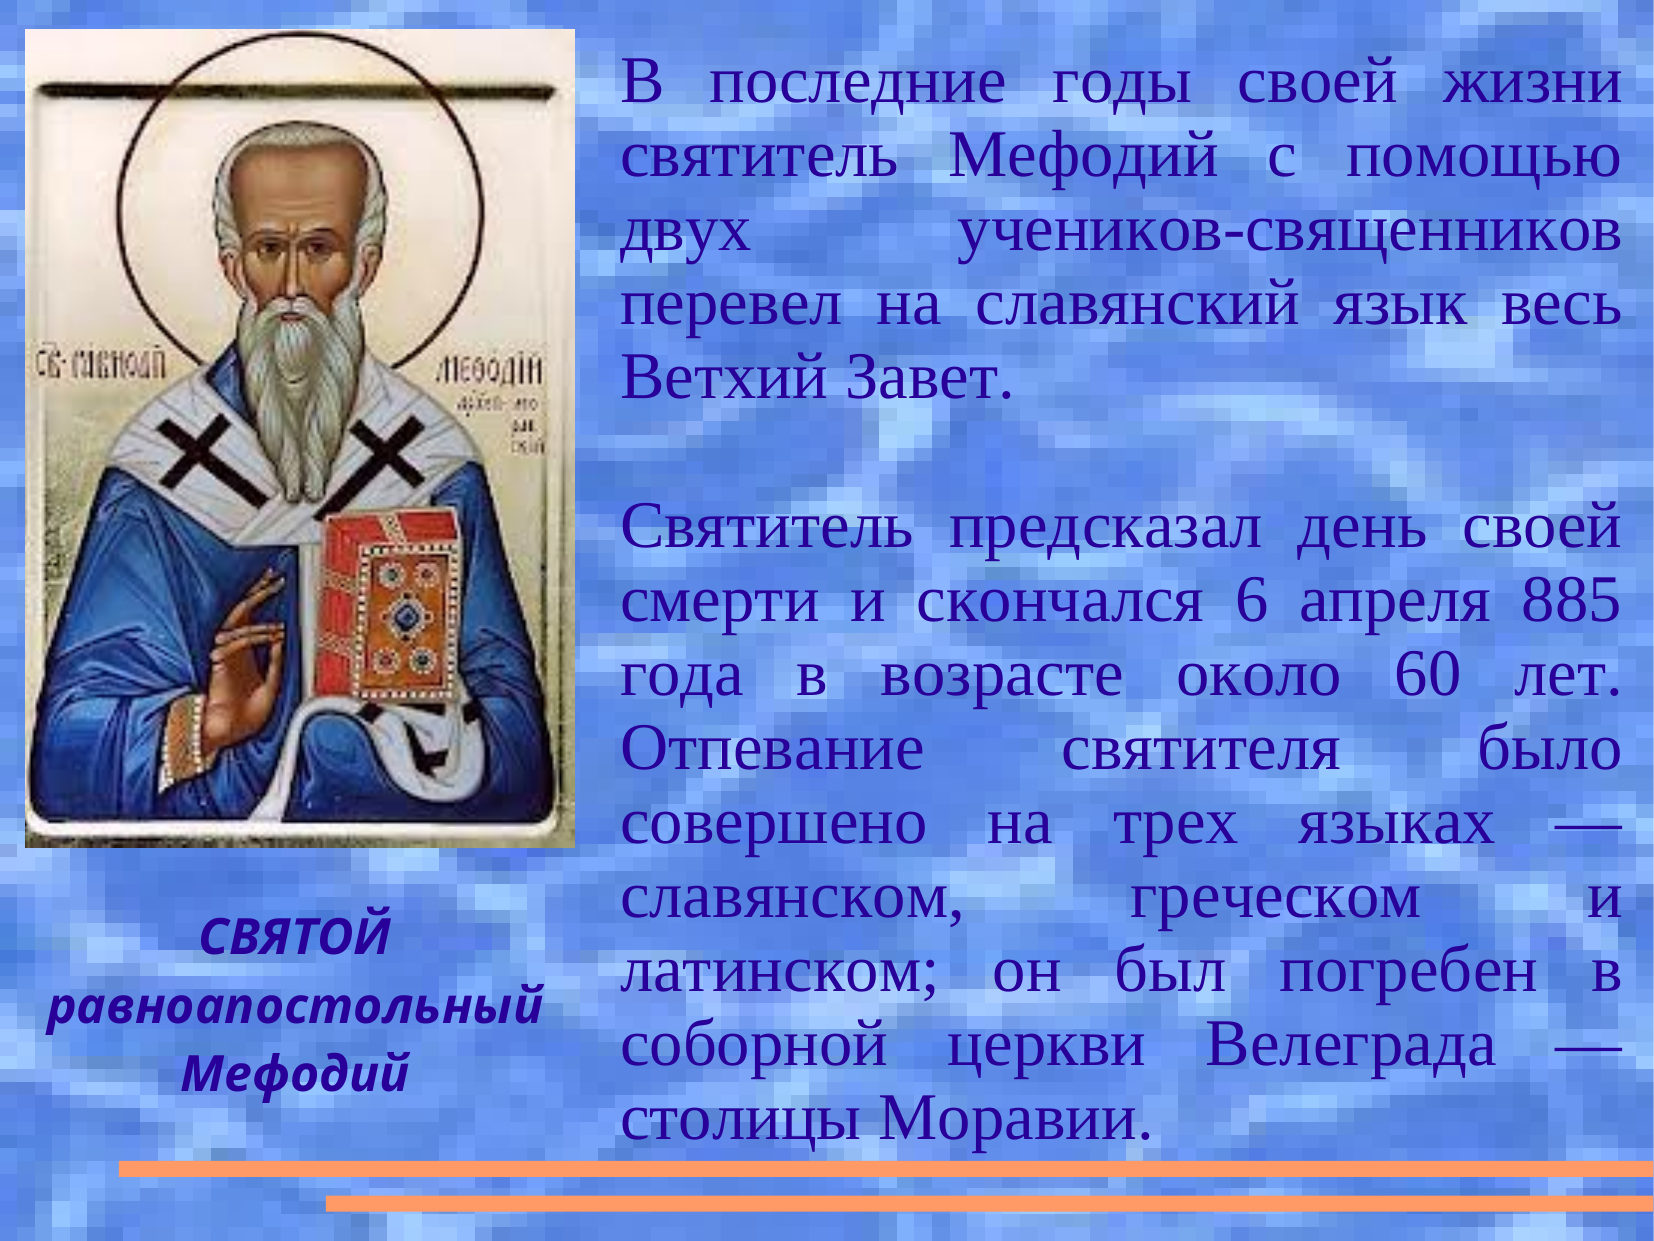

В последние годы своей жизни святитель Мефодий с помощью двух учеников-священников перевел на славянский язык весь Ветхий Завет.
Святитель предсказал день своей смерти и скончался 6 апреля 885 года в возрасте около 60 лет. Отпевание святителя было совершено на трех языках — славянском, греческом и латинском; он был погребен в соборной церкви Велеграда — столицы Моравии.
# СВЯТОЙ равноапостольный Мефодий